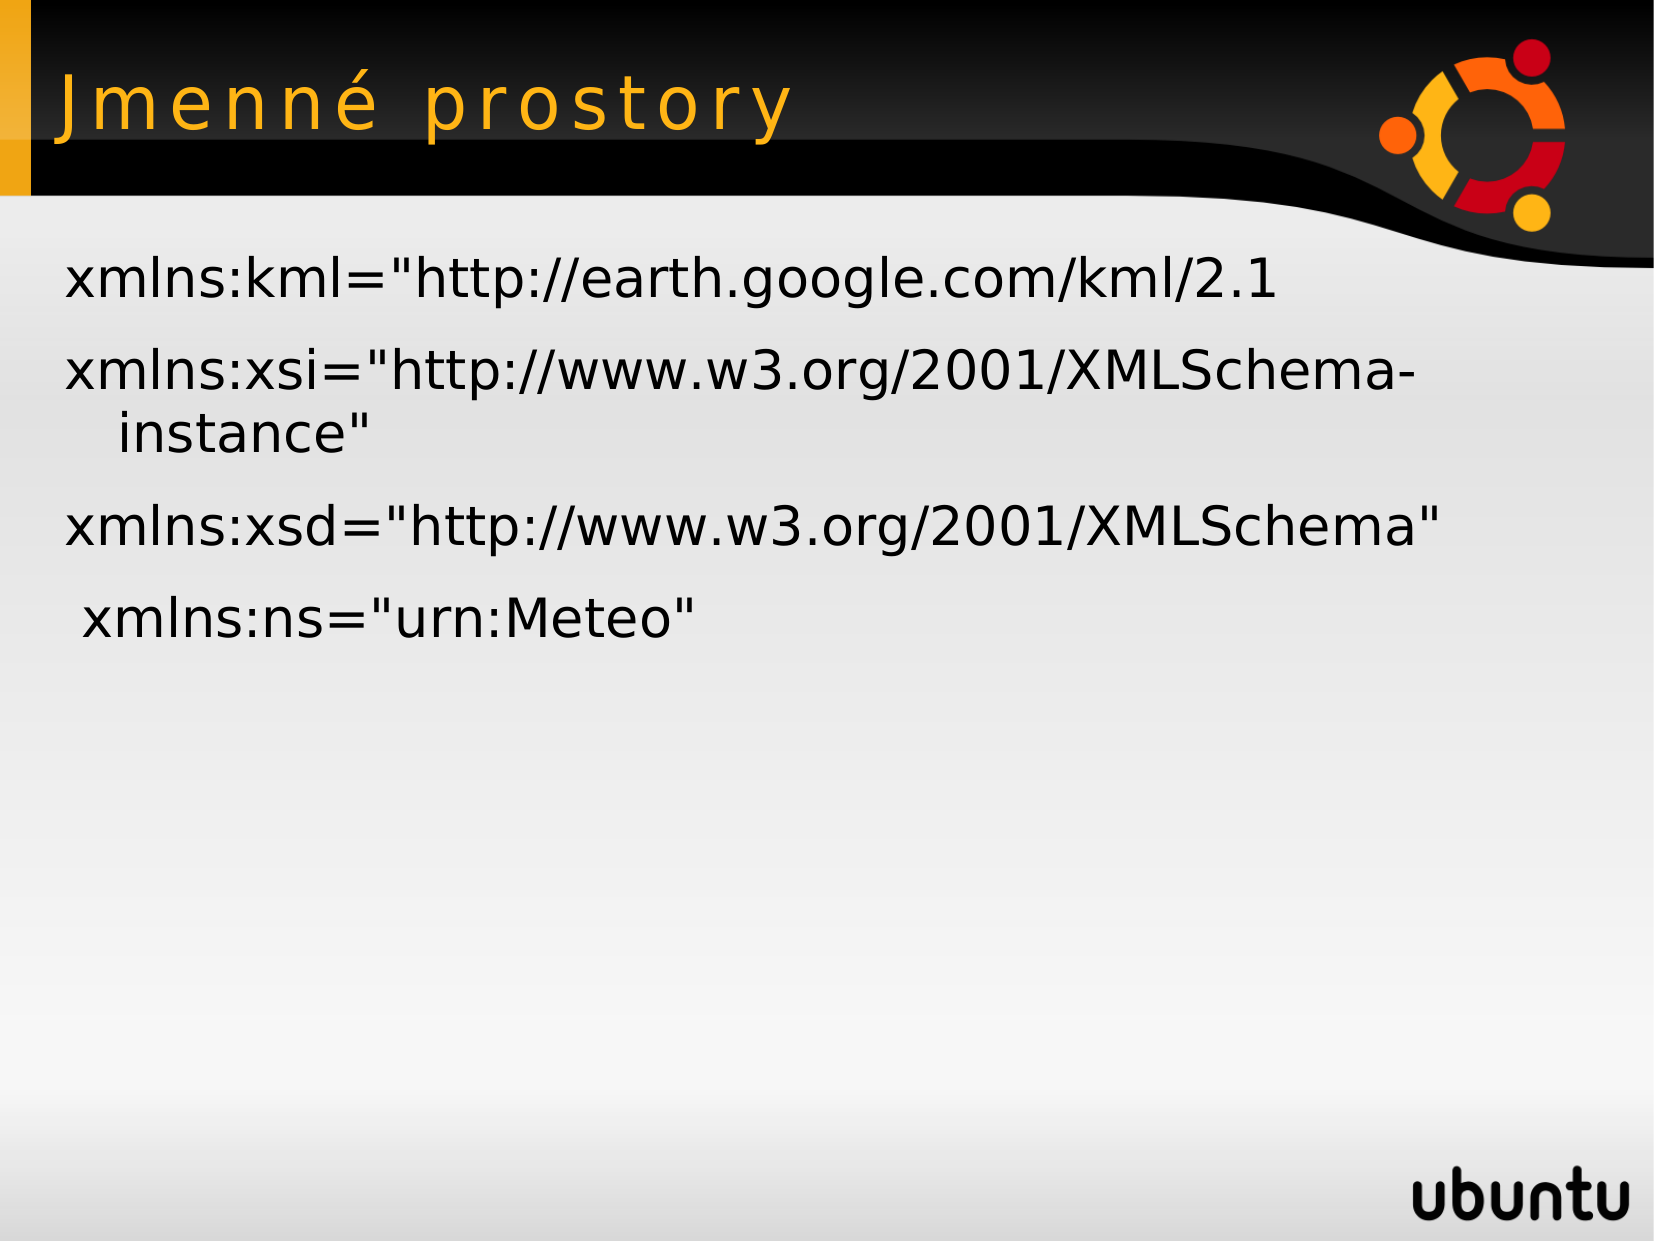

# Jmenné prostory
xmlns:kml="http://earth.google.com/kml/2.1
xmlns:xsi="http://www.w3.org/2001/XMLSchema-instance"
xmlns:xsd="http://www.w3.org/2001/XMLSchema"
 xmlns:ns="urn:Meteo"